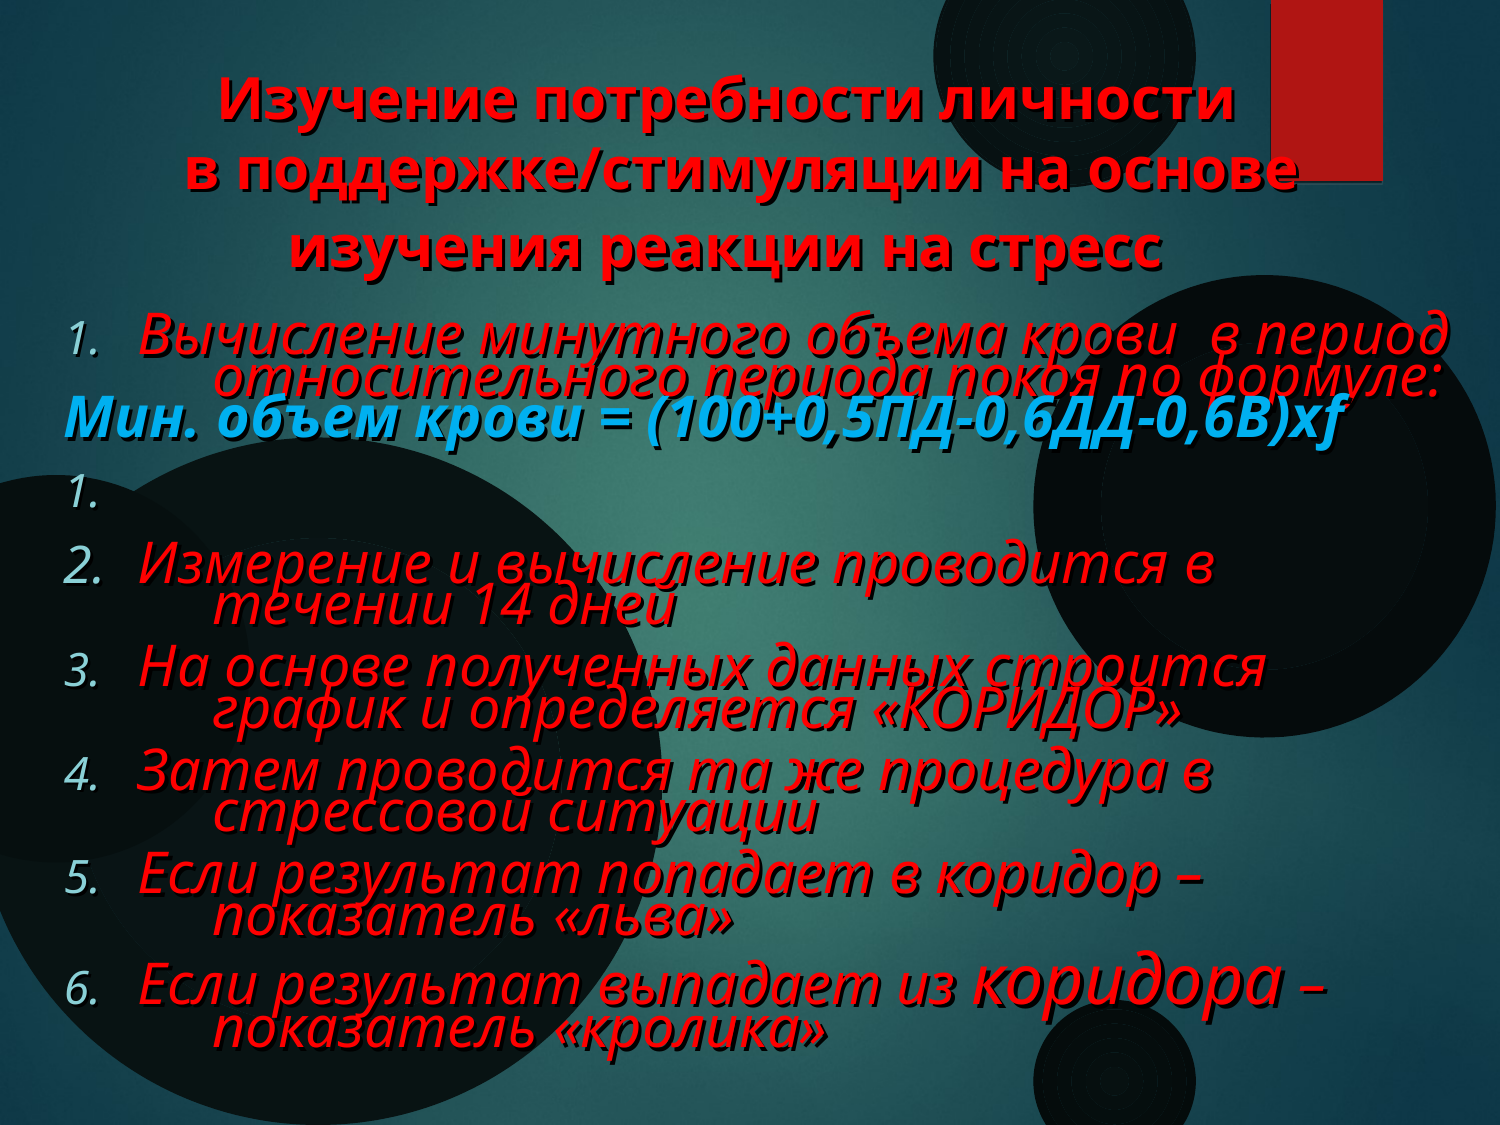

Изучение потребности личности
 в поддержке/стимуляции на основе изучения реакции на стресс
#
Вычисление минутного объема крови в период относительного периода покоя по формуле:
Мин. объем крови = (100+0,5ПД-0,6ДД-0,6В)хf
Измерение и вычисление проводится в течении 14 дней
На основе полученных данных строится график и определяется «КОРИДОР»
Затем проводится та же процедура в стрессовой ситуации
Если результат попадает в коридор – показатель «льва»
Если результат выпадает из коридора – показатель «кролика»